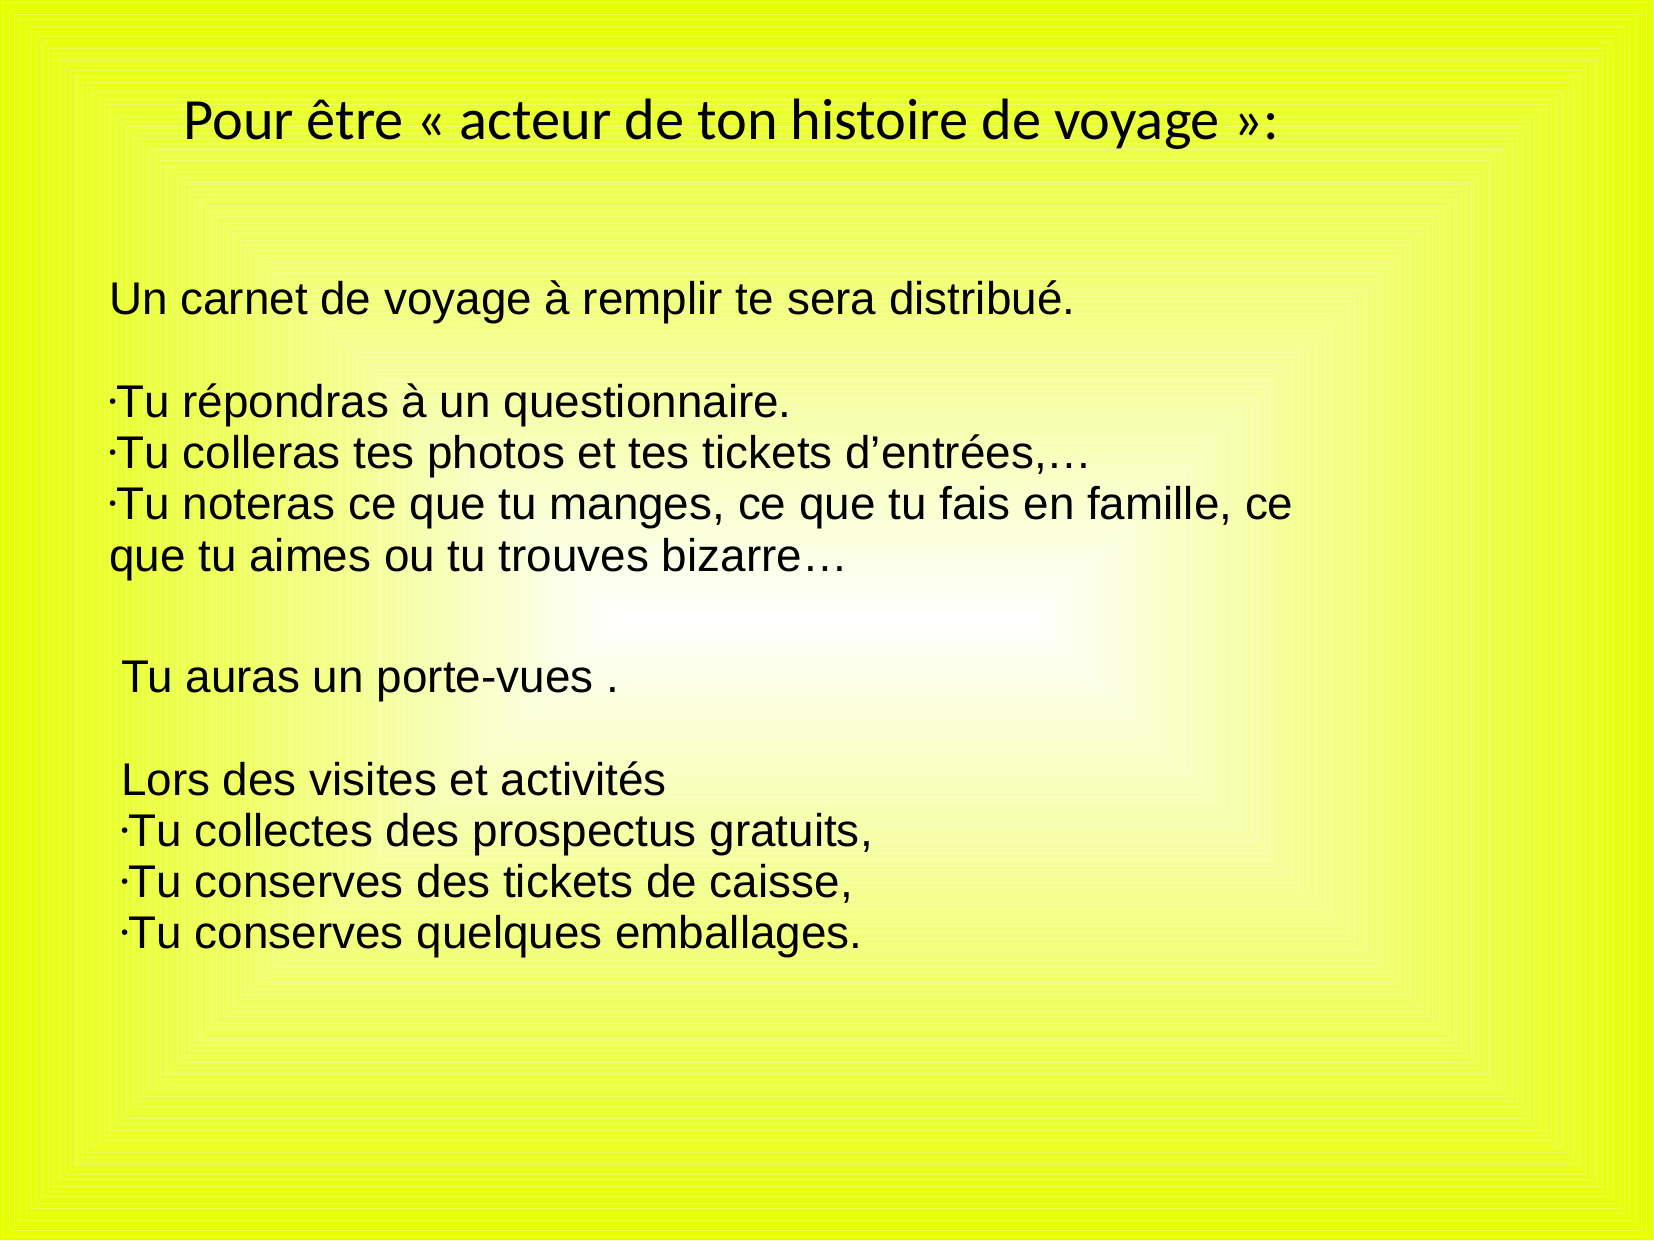

Pour être « acteur de ton histoire de voyage »:
Un carnet de voyage à remplir te sera distribué.
Tu répondras à un questionnaire.
Tu colleras tes photos et tes tickets d’entrées,…
Tu noteras ce que tu manges, ce que tu fais en famille, ce que tu aimes ou tu trouves bizarre…
Tu auras un porte-vues .
Lors des visites et activités
Tu collectes des prospectus gratuits,
Tu conserves des tickets de caisse,
Tu conserves quelques emballages.